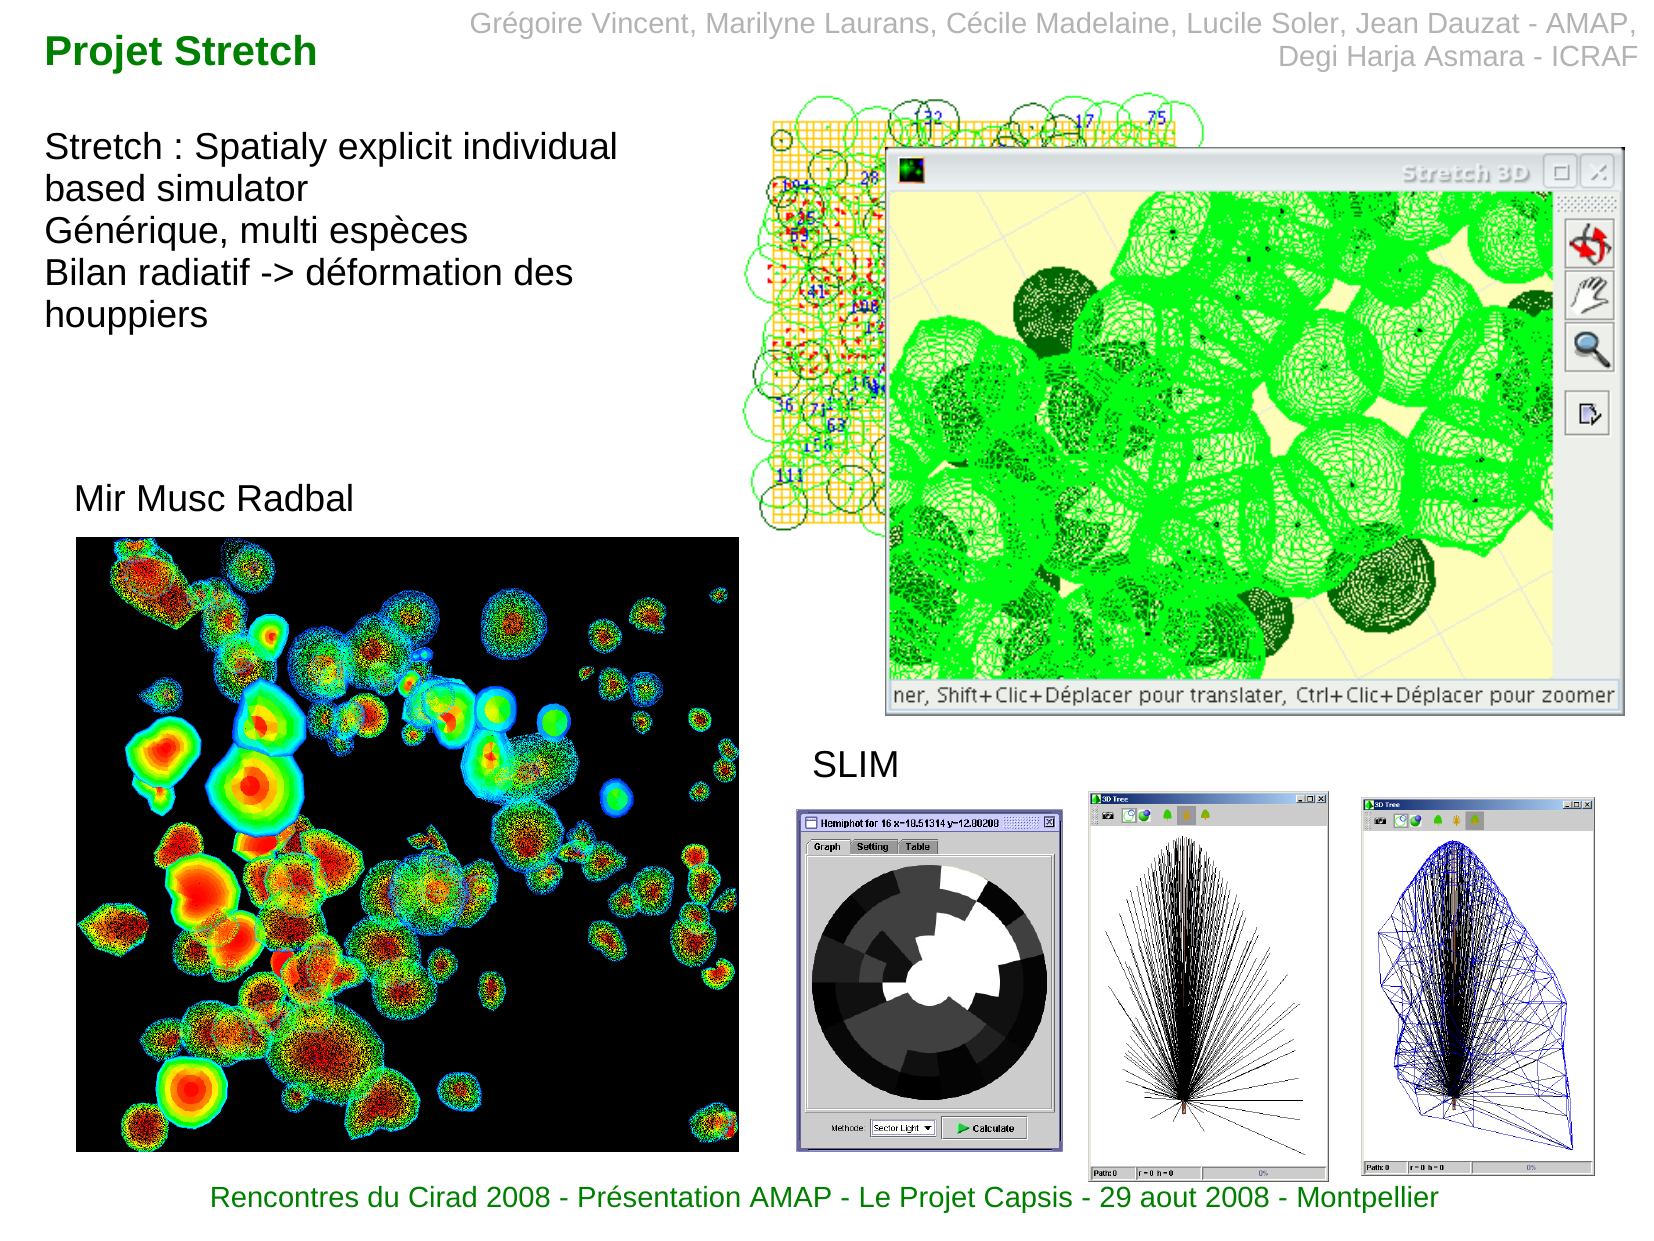

Grégoire Vincent, Marilyne Laurans, Cécile Madelaine, Lucile Soler, Jean Dauzat - AMAP, Degi Harja Asmara - ICRAF
Projet Stretch
Stretch : Spatialy explicit individual based simulator
Générique, multi espèces
Bilan radiatif -> déformation des houppiers
Mir Musc Radbal
SLIM